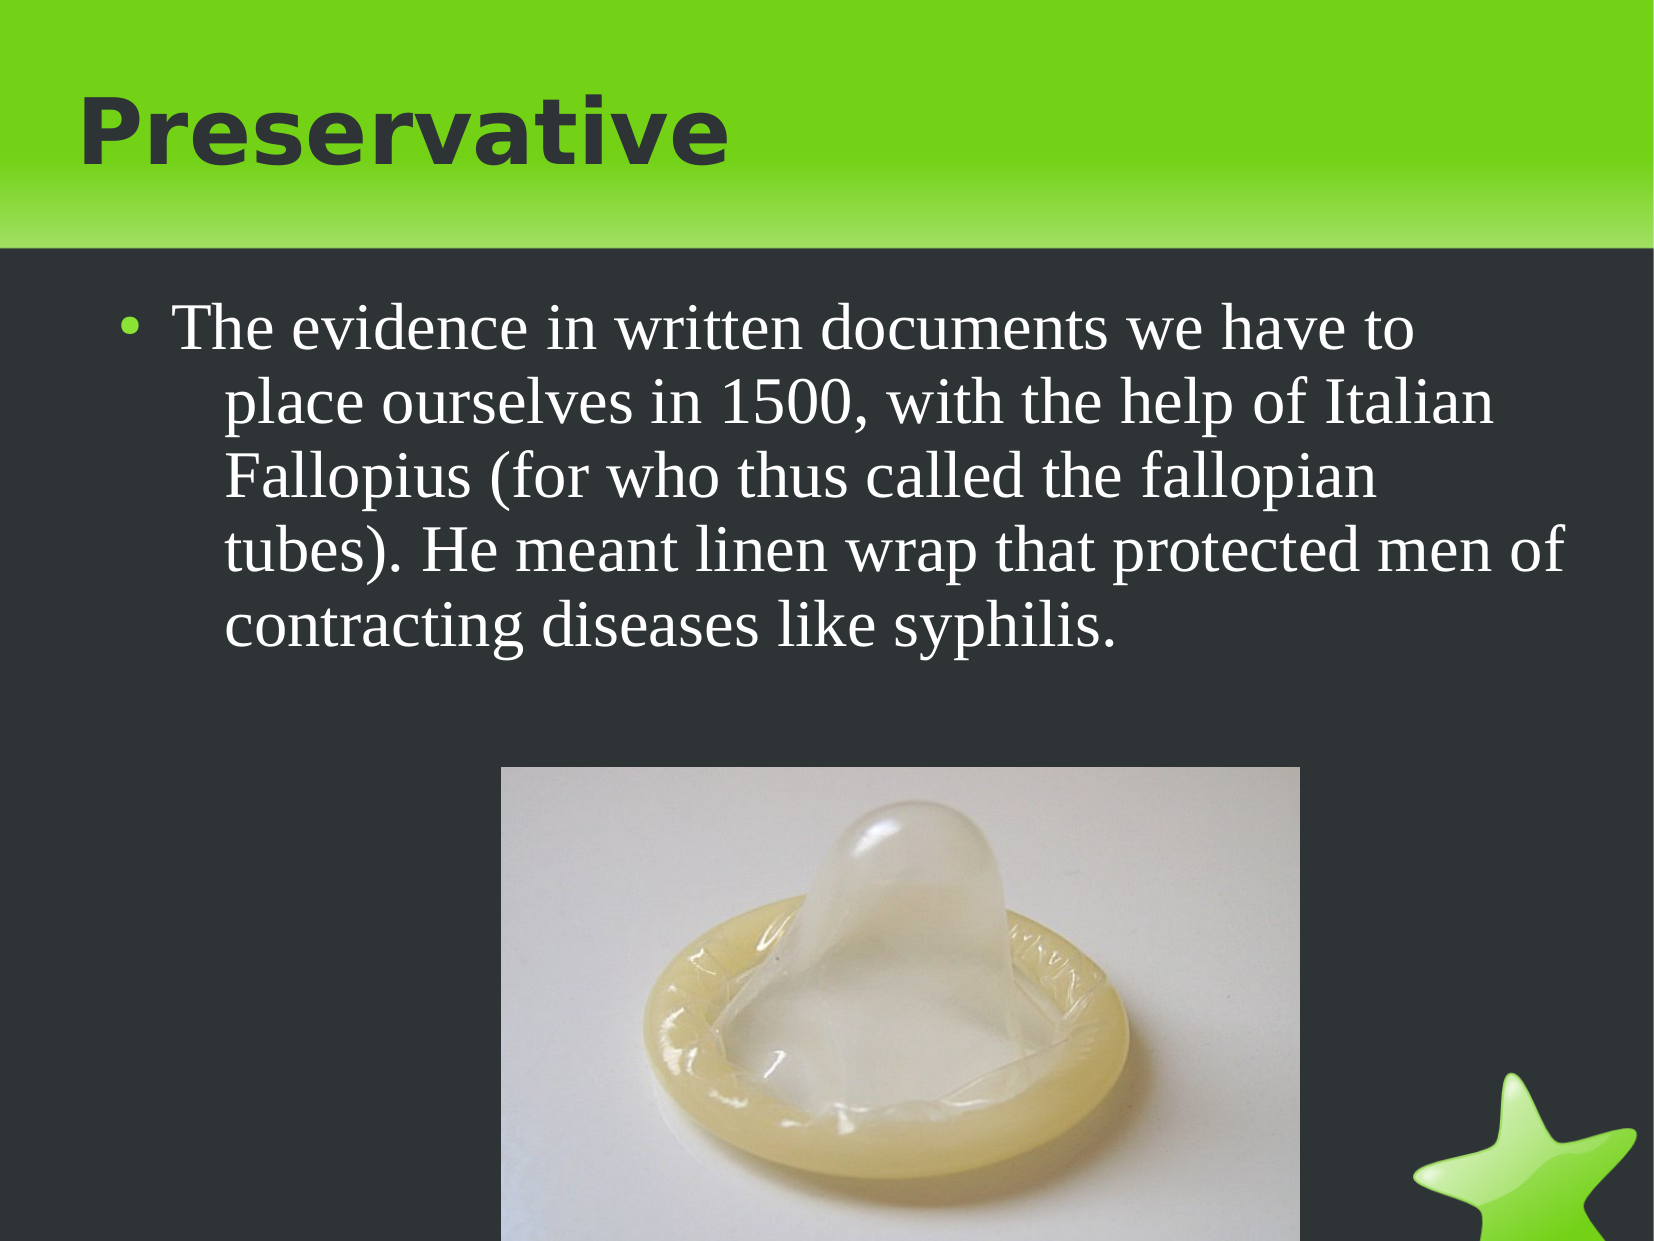

# Preservative
The evidence in written documents we have to place ourselves in 1500, with the help of Italian Fallopius (for who thus called the fallopian tubes). He meant linen wrap that protected men of contracting diseases like syphilis.